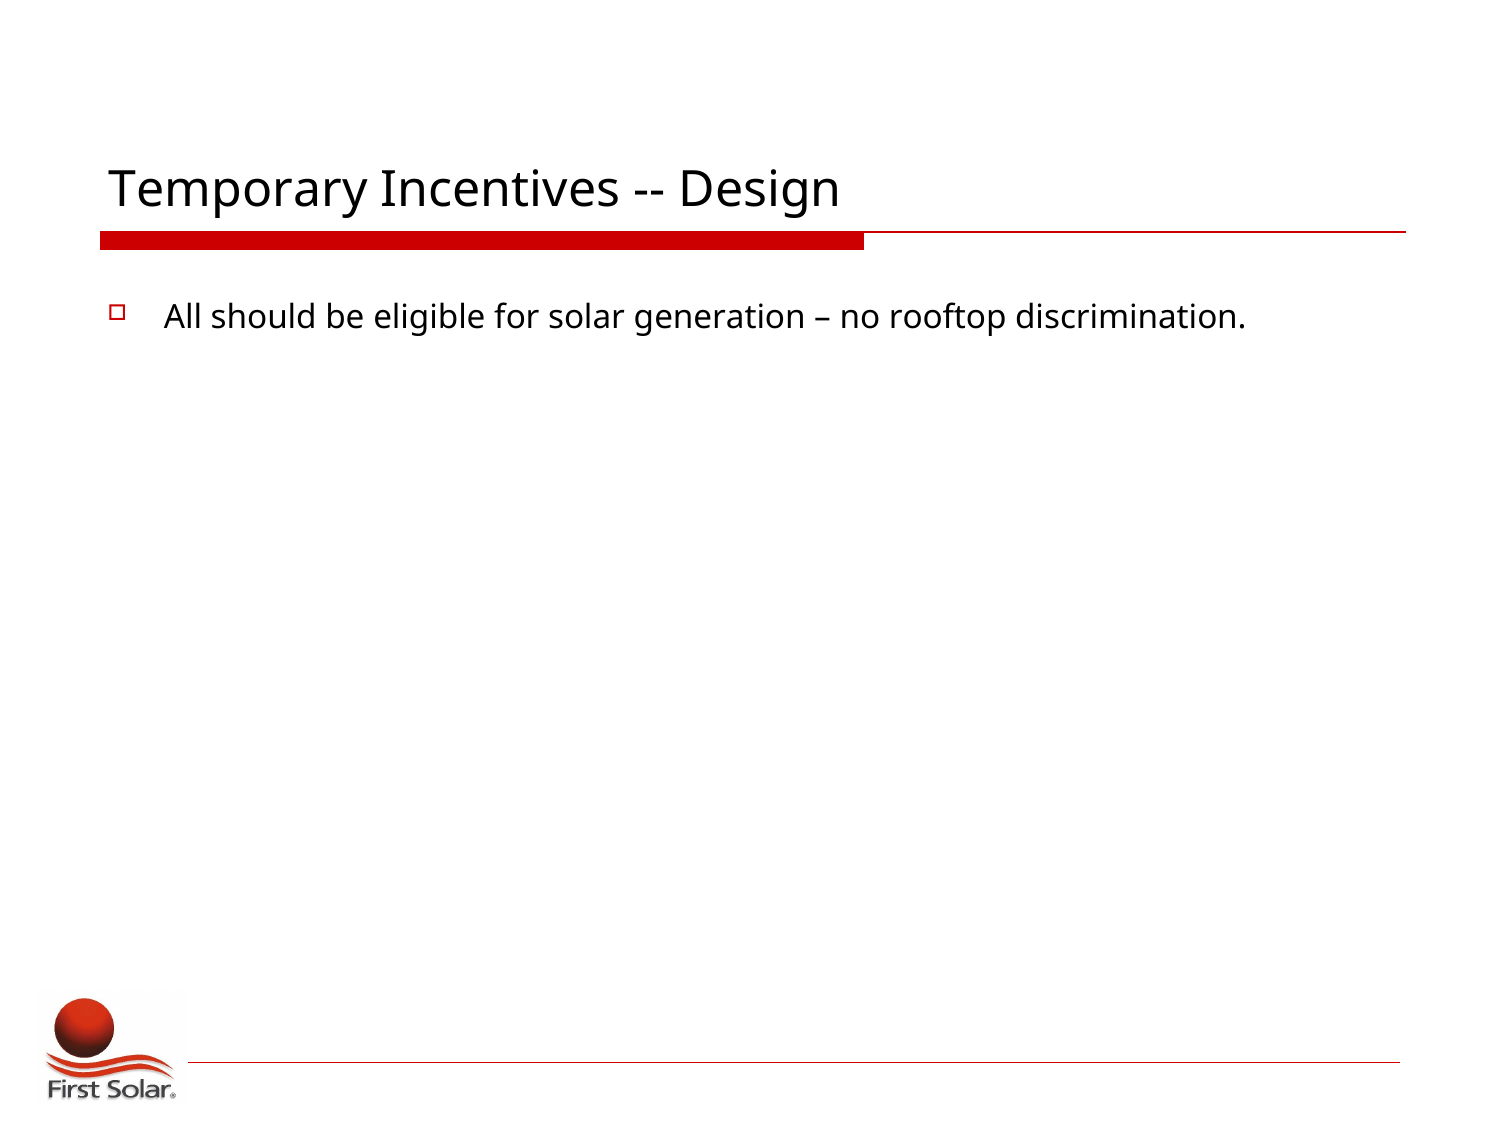

# Temporary Incentives -- Design
All should be eligible for solar generation – no rooftop discrimination.